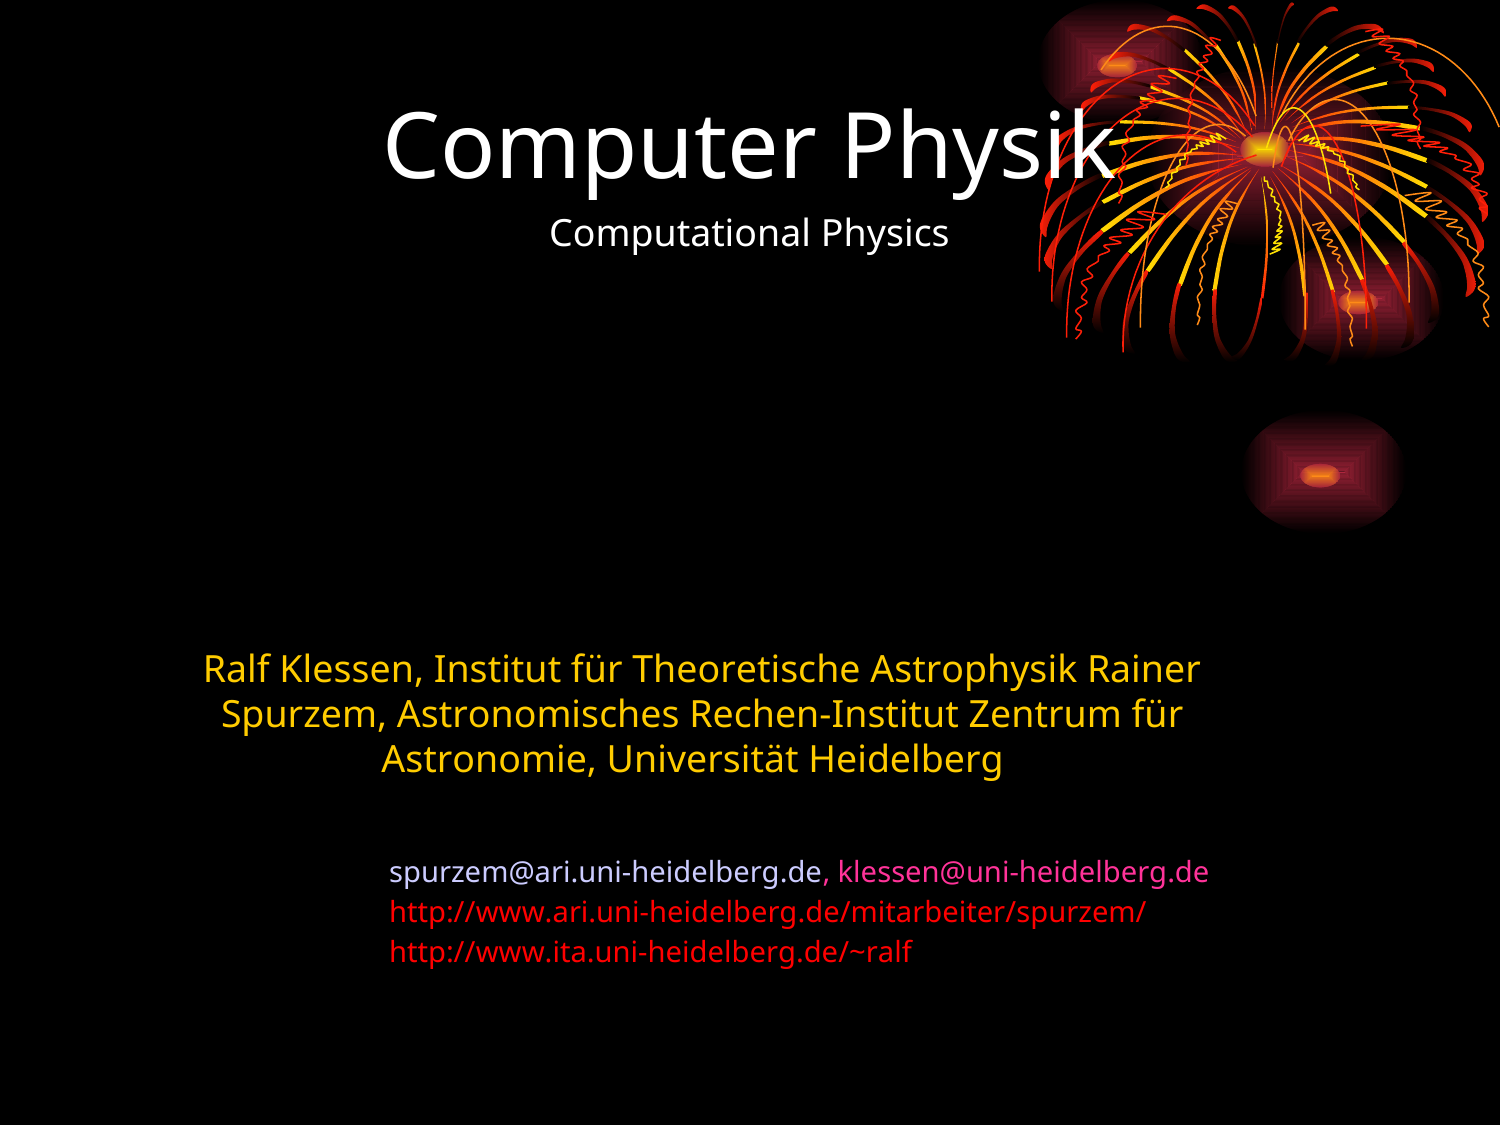

# Computer Physik Computational Physics
Ralf Klessen, Institut für Theoretische Astrophysik Rainer Spurzem, Astronomisches Rechen-Institut Zentrum für Astronomie, Universität Heidelberg
spurzem@ari.uni-heidelberg.de, klessen@uni-heidelberg.de
http://www.ari.uni-heidelberg.de/mitarbeiter/spurzem/
http://www.ita.uni-heidelberg.de/~ralf
1